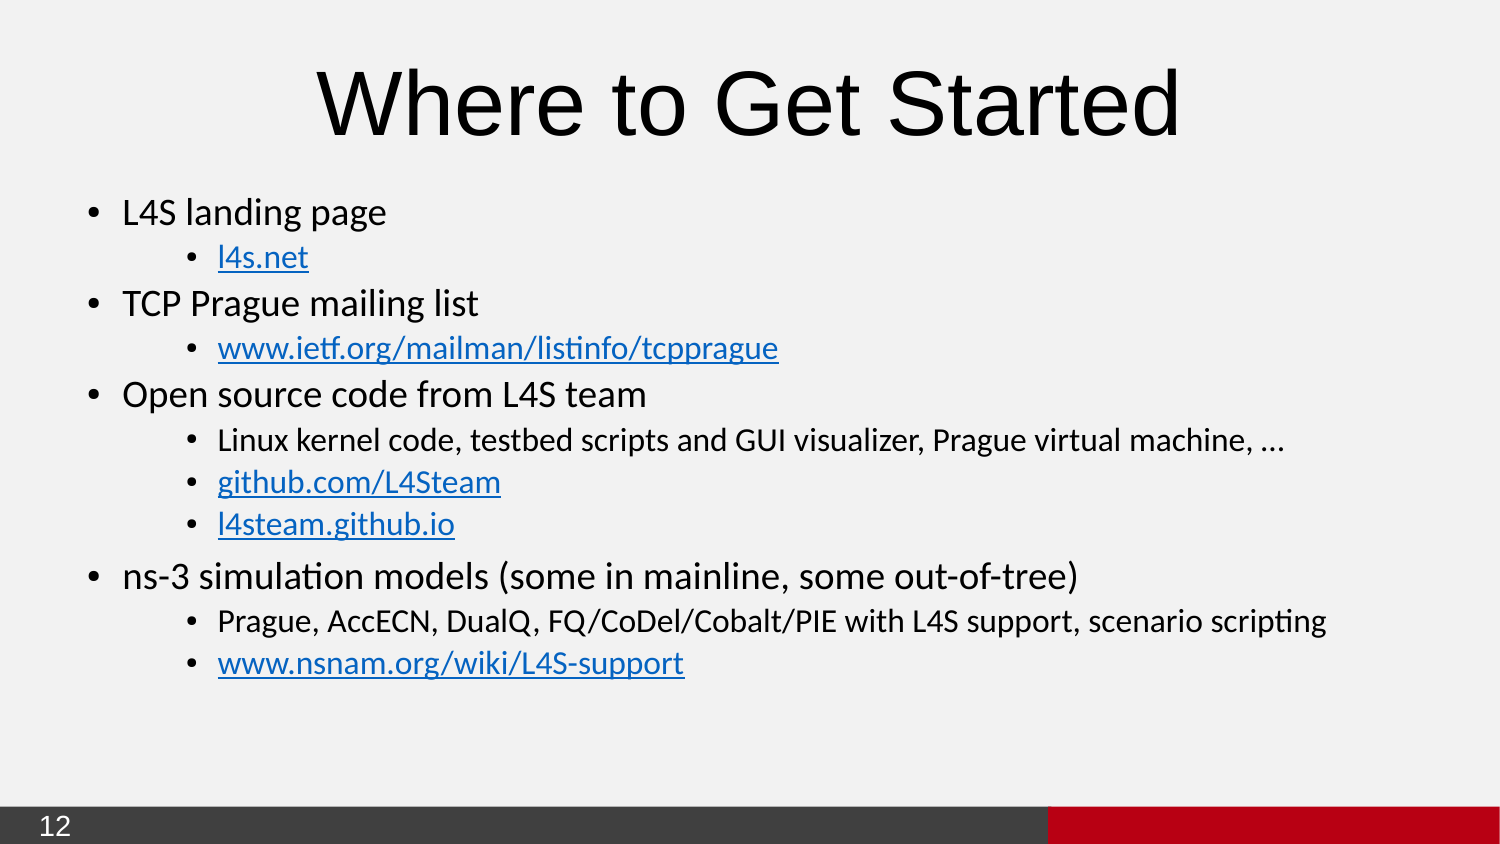

# Where to Get Started
L4S landing page
l4s.net
TCP Prague mailing list
www.ietf.org/mailman/listinfo/tcpprague
Open source code from L4S team
Linux kernel code, testbed scripts and GUI visualizer, Prague virtual machine, …
github.com/L4Steam
l4steam.github.io
ns-3 simulation models (some in mainline, some out-of-tree)
Prague, AccECN, DualQ, FQ/CoDel/Cobalt/PIE with L4S support, scenario scripting
www.nsnam.org/wiki/L4S-support
12